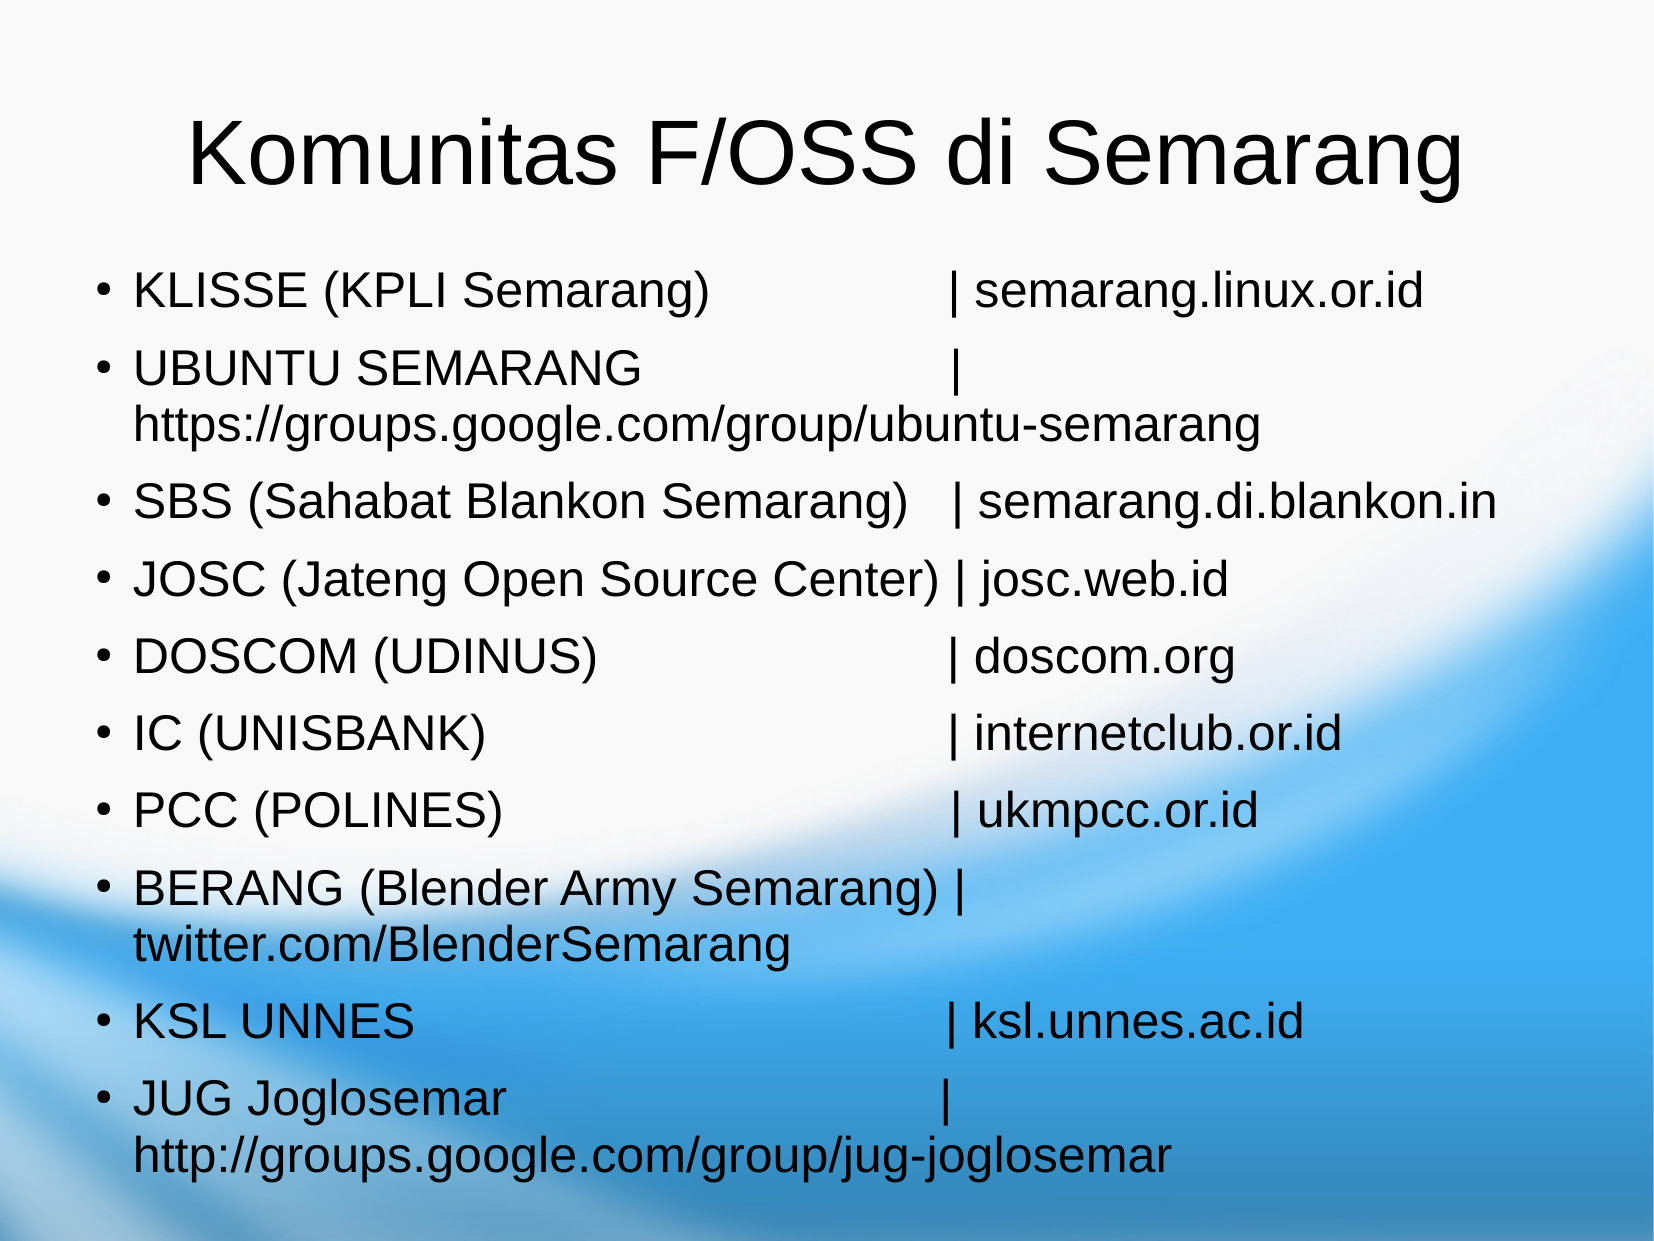

# Komunitas F/OSS di Semarang
KLISSE (KPLI Semarang) | semarang.linux.or.id
UBUNTU SEMARANG | https://groups.google.com/group/ubuntu-semarang
SBS (Sahabat Blankon Semarang) | semarang.di.blankon.in
JOSC (Jateng Open Source Center) | josc.web.id
DOSCOM (UDINUS) | doscom.org
IC (UNISBANK) | internetclub.or.id
PCC (POLINES) | ukmpcc.or.id
BERANG (Blender Army Semarang) | twitter.com/BlenderSemarang
KSL UNNES | ksl.unnes.ac.id
JUG Joglosemar | http://groups.google.com/group/jug-joglosemar